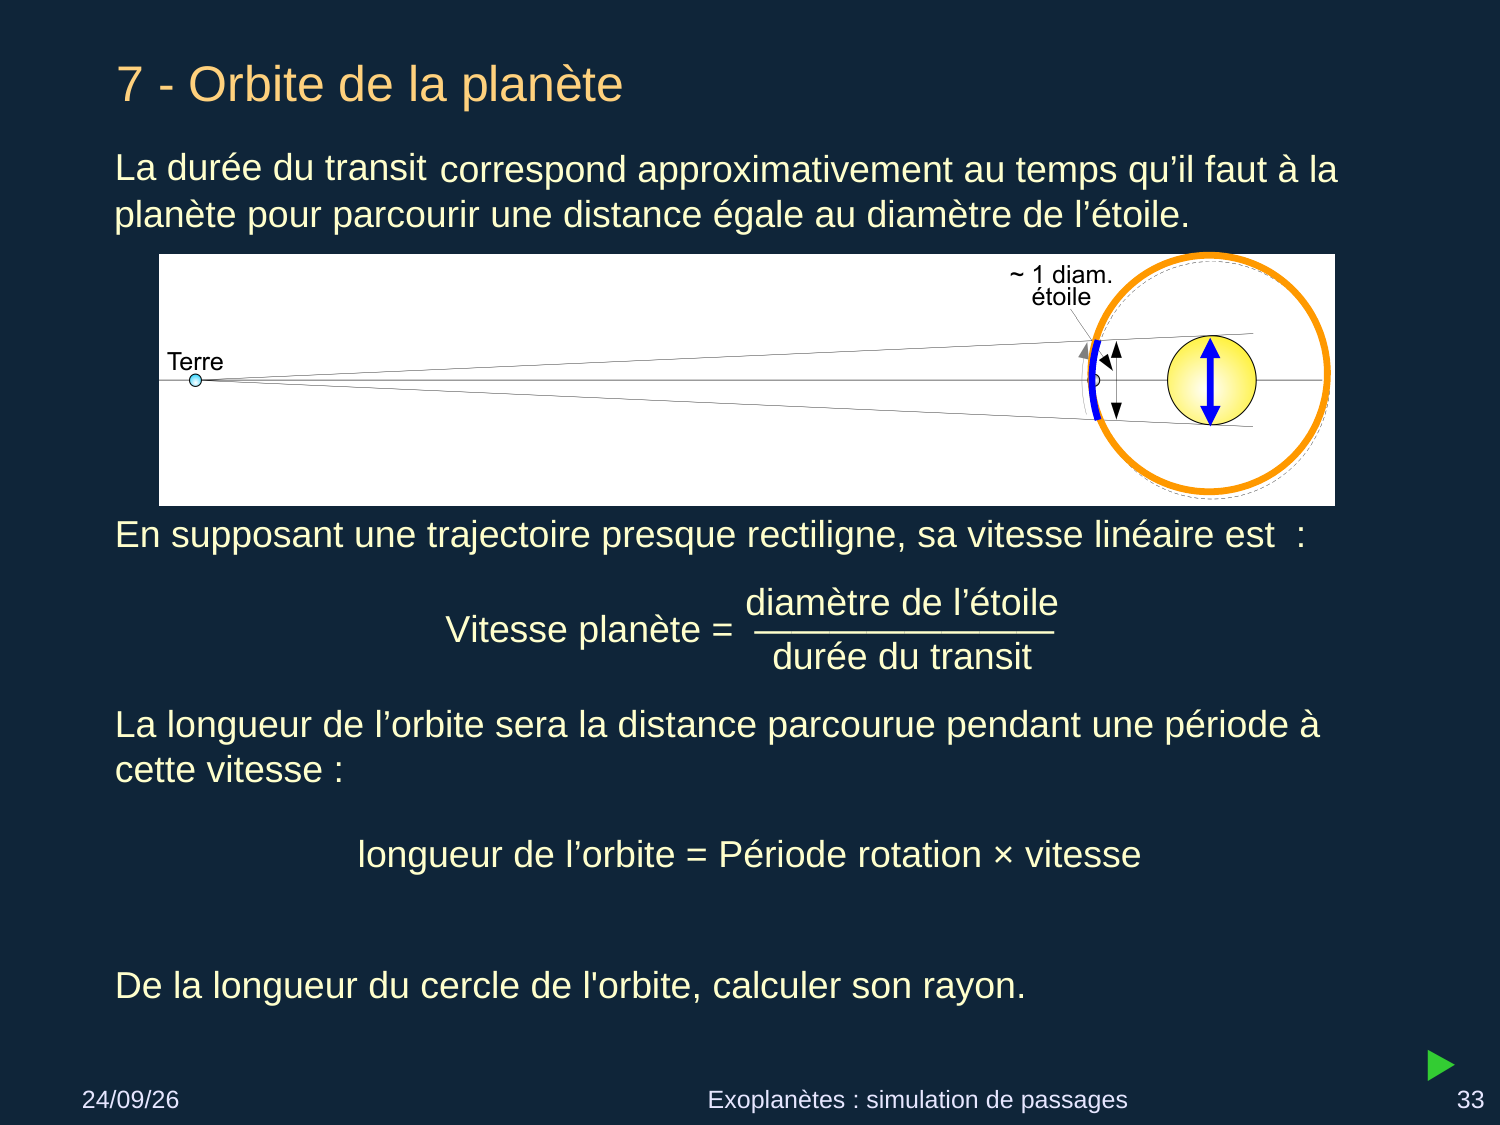

7 - Orbite de la planète
La durée du transit
 correspond approximativement au temps qu’il faut à la planète pour parcourir une distance égale au diamètre de l’étoile.
En supposant une trajectoire presque rectiligne, sa vitesse linéaire est :
 diamètre de l’étoile
Vitesse planète = ————————
 durée du transit
La longueur de l’orbite sera la distance parcourue pendant une période à cette vitesse :
longueur de l’orbite = Période rotation × vitesse
De la longueur du cercle de l'orbite, calculer son rayon.

Exoplanètes : simulation de passages
33